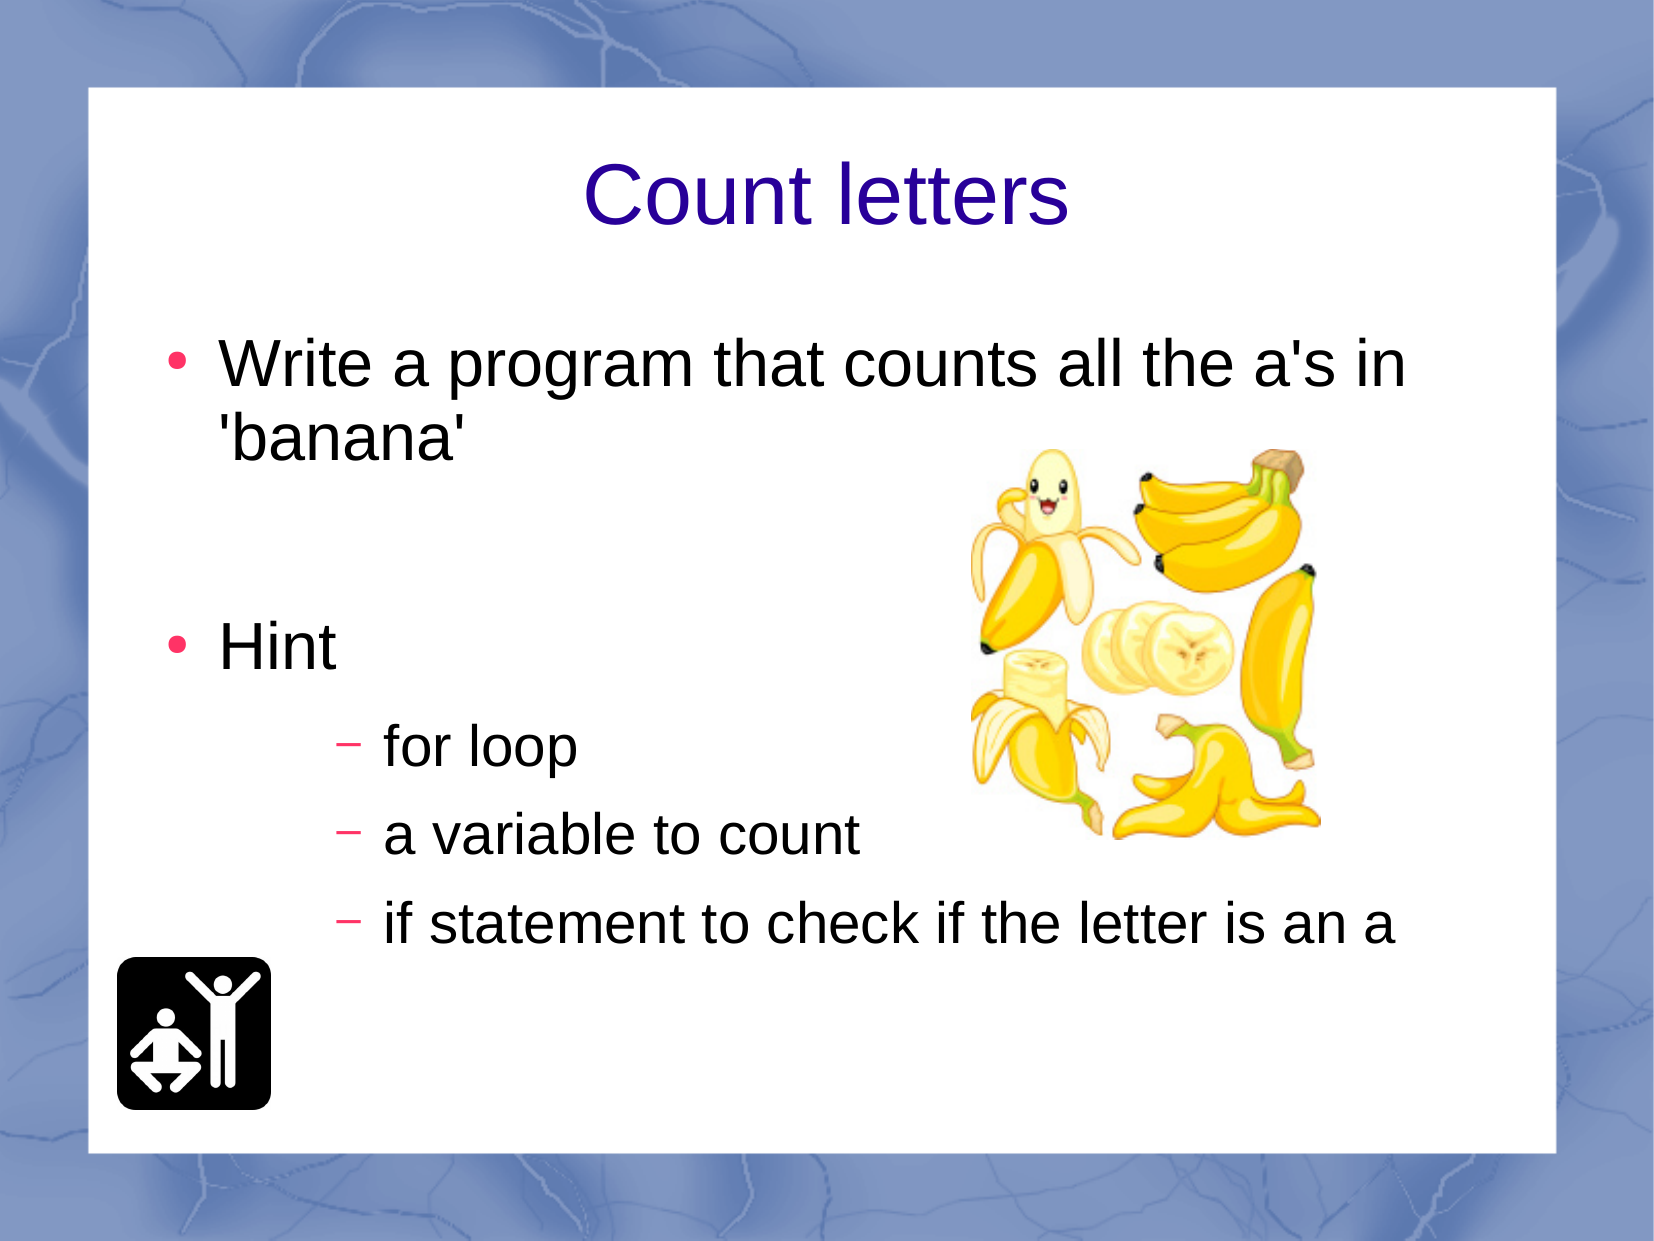

# Count letters
Write a program that counts all the a's in 'banana'
Hint
for loop
a variable to count
if statement to check if the letter is an a